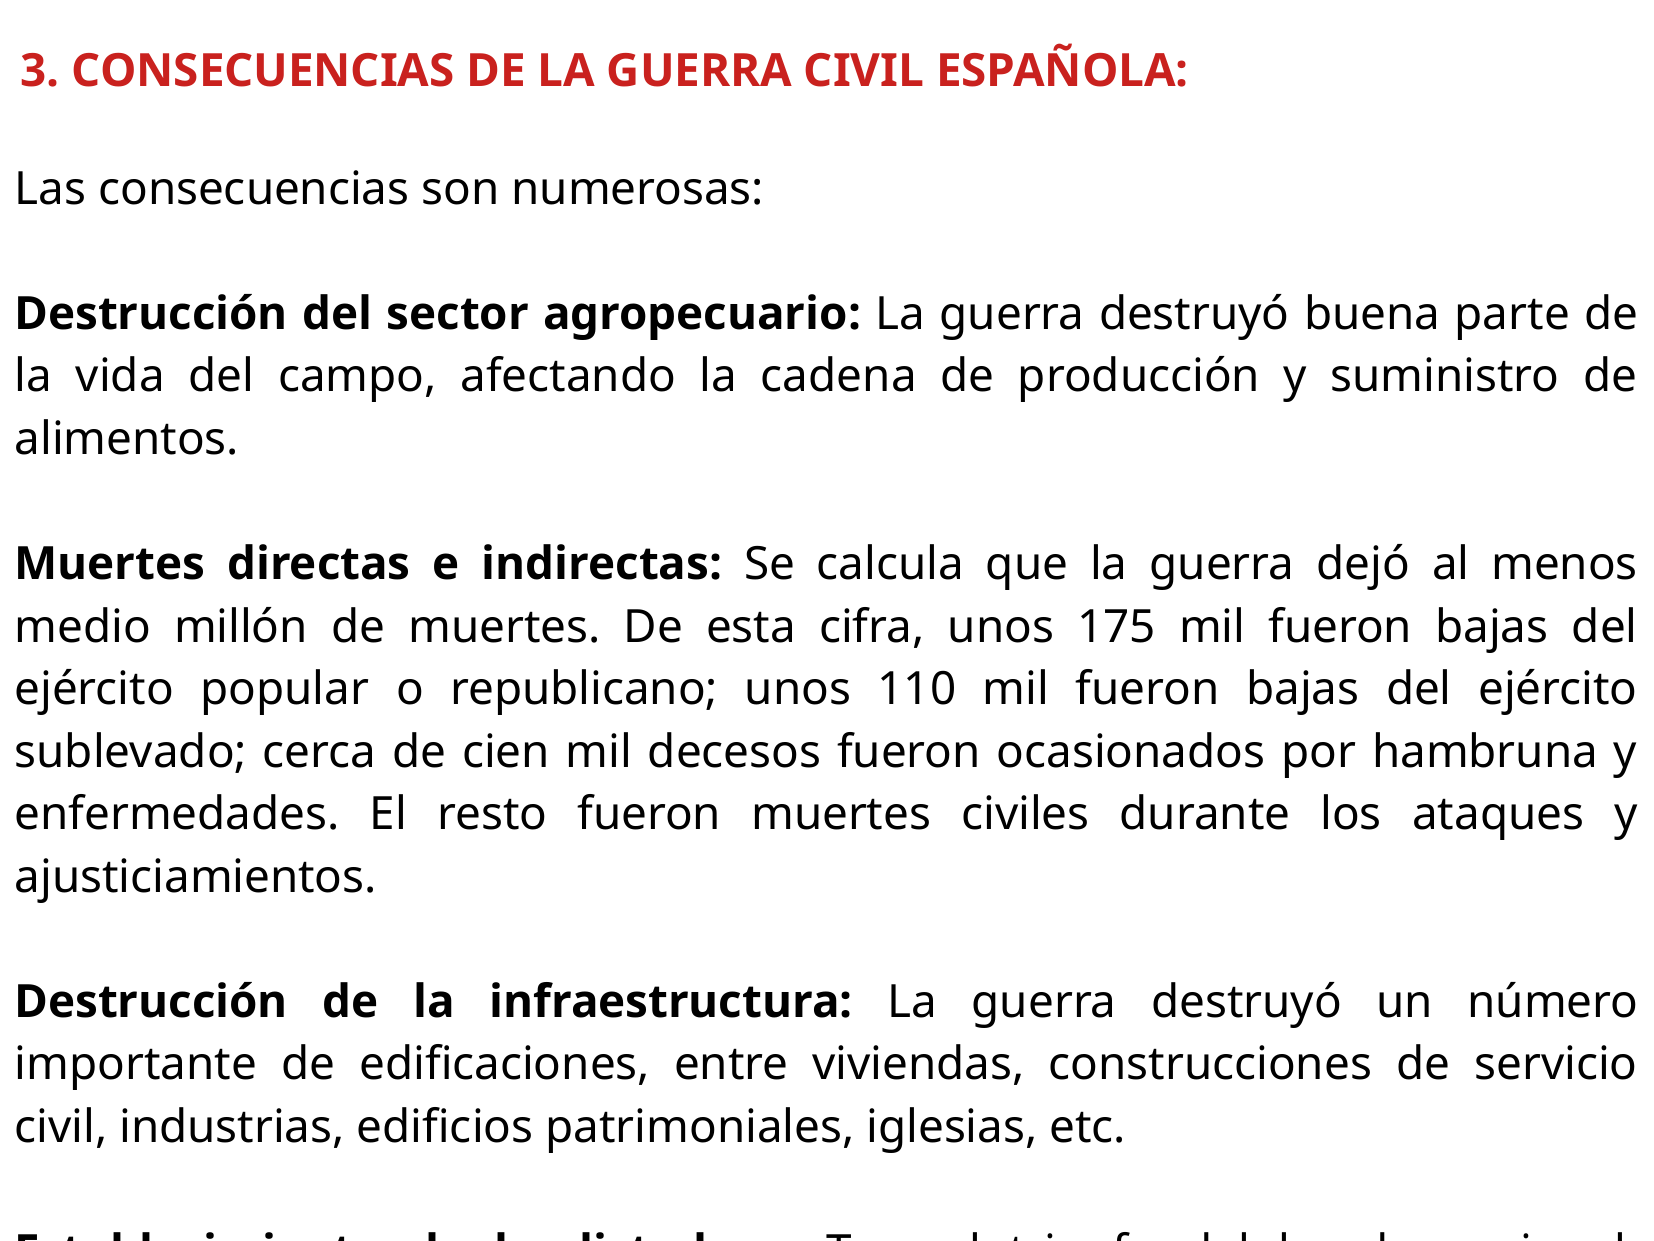

3. Consecuencias de la Guerra Civil española:
Las consecuencias son numerosas:
Destrucción del sector agropecuario: La guerra destruyó buena parte de la vida del campo, afectando la cadena de producción y suministro de alimentos.
Muertes directas e indirectas: Se calcula que la guerra dejó al menos medio millón de muertes. De esta cifra, unos 175 mil fueron bajas del ejército popular o republicano; unos 110 mil fueron bajas del ejército sublevado; cerca de cien mil decesos fueron ocasionados por hambruna y enfermedades. El resto fueron muertes civiles durante los ataques y ajusticiamientos.
Destrucción de la infraestructura: La guerra destruyó un número importante de edificaciones, entre viviendas, construcciones de servicio civil, industrias, edificios patrimoniales, iglesias, etc.
Establecimiento de la dictadura: Tras el triunfo del bando nacional, Francisco Franco estableció una dictadura que se prolongó hasta su muerte, en 1975.